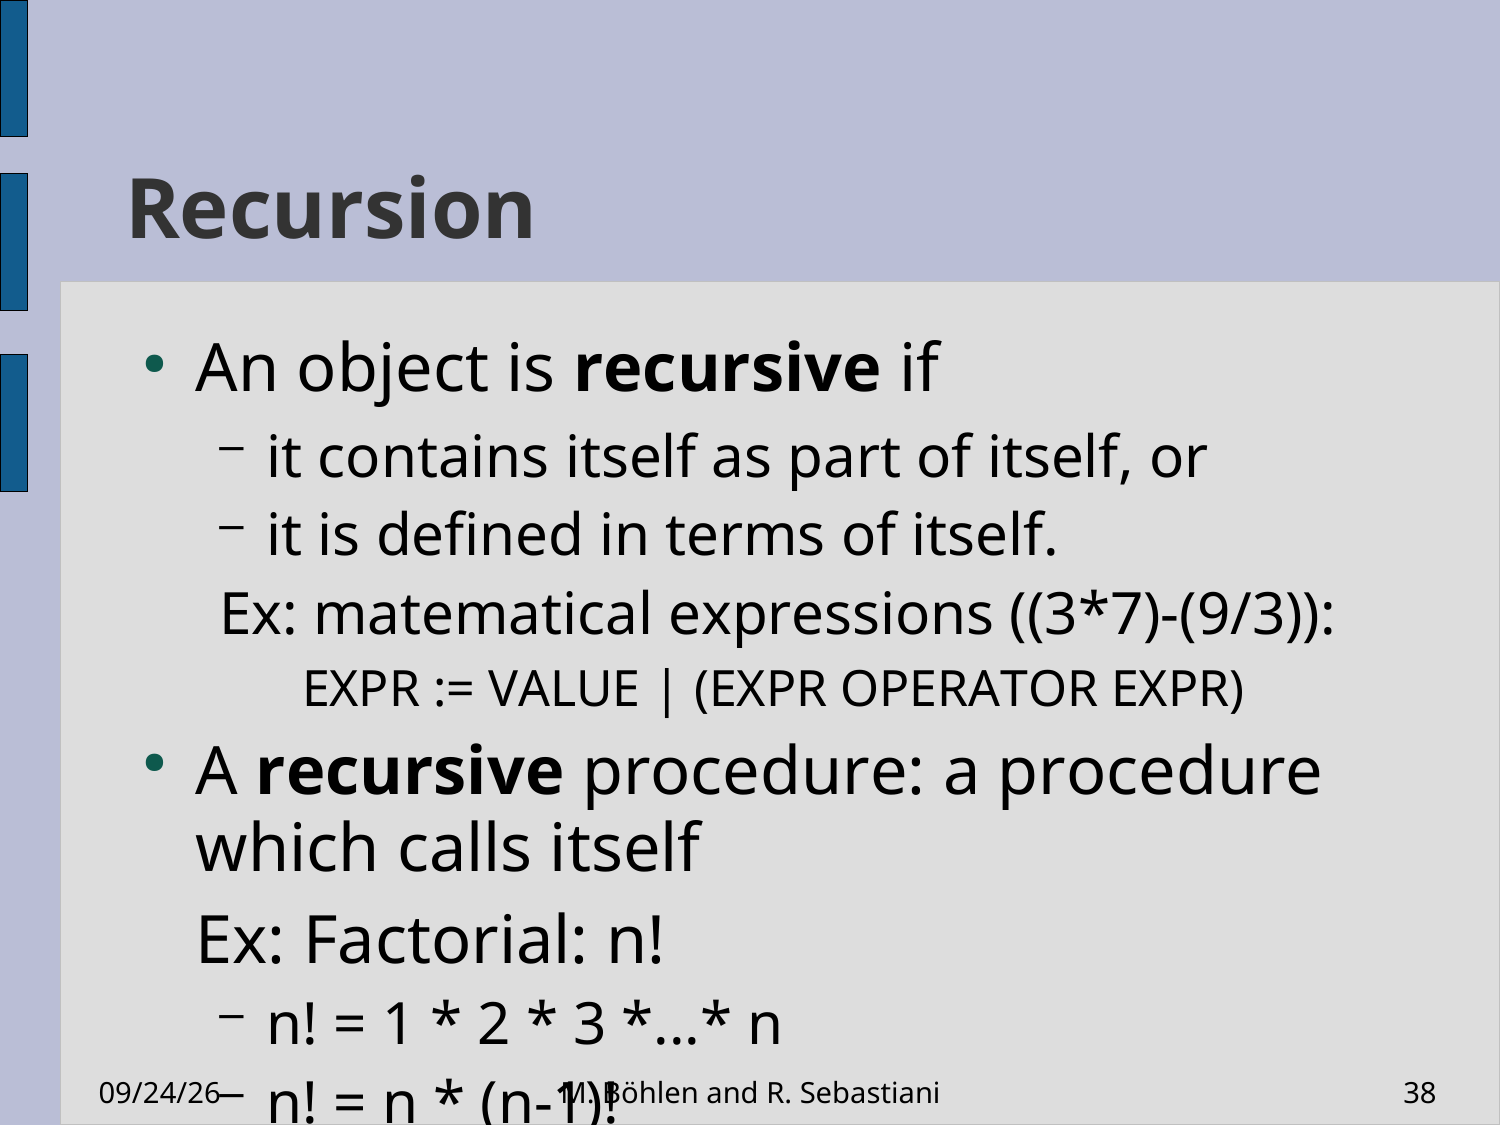

# Recursion
An object is recursive if
it contains itself as part of itself, or
it is defined in terms of itself.
Ex: matematical expressions ((3*7)-(9/3)):
EXPR := VALUE | (EXPR OPERATOR EXPR)
A recursive procedure: a procedure which calls itself
Ex: Factorial: n!
n! = 1 * 2 * 3 *...* n
n! = n * (n-1)!
M. Böhlen and R. Sebastiani
38